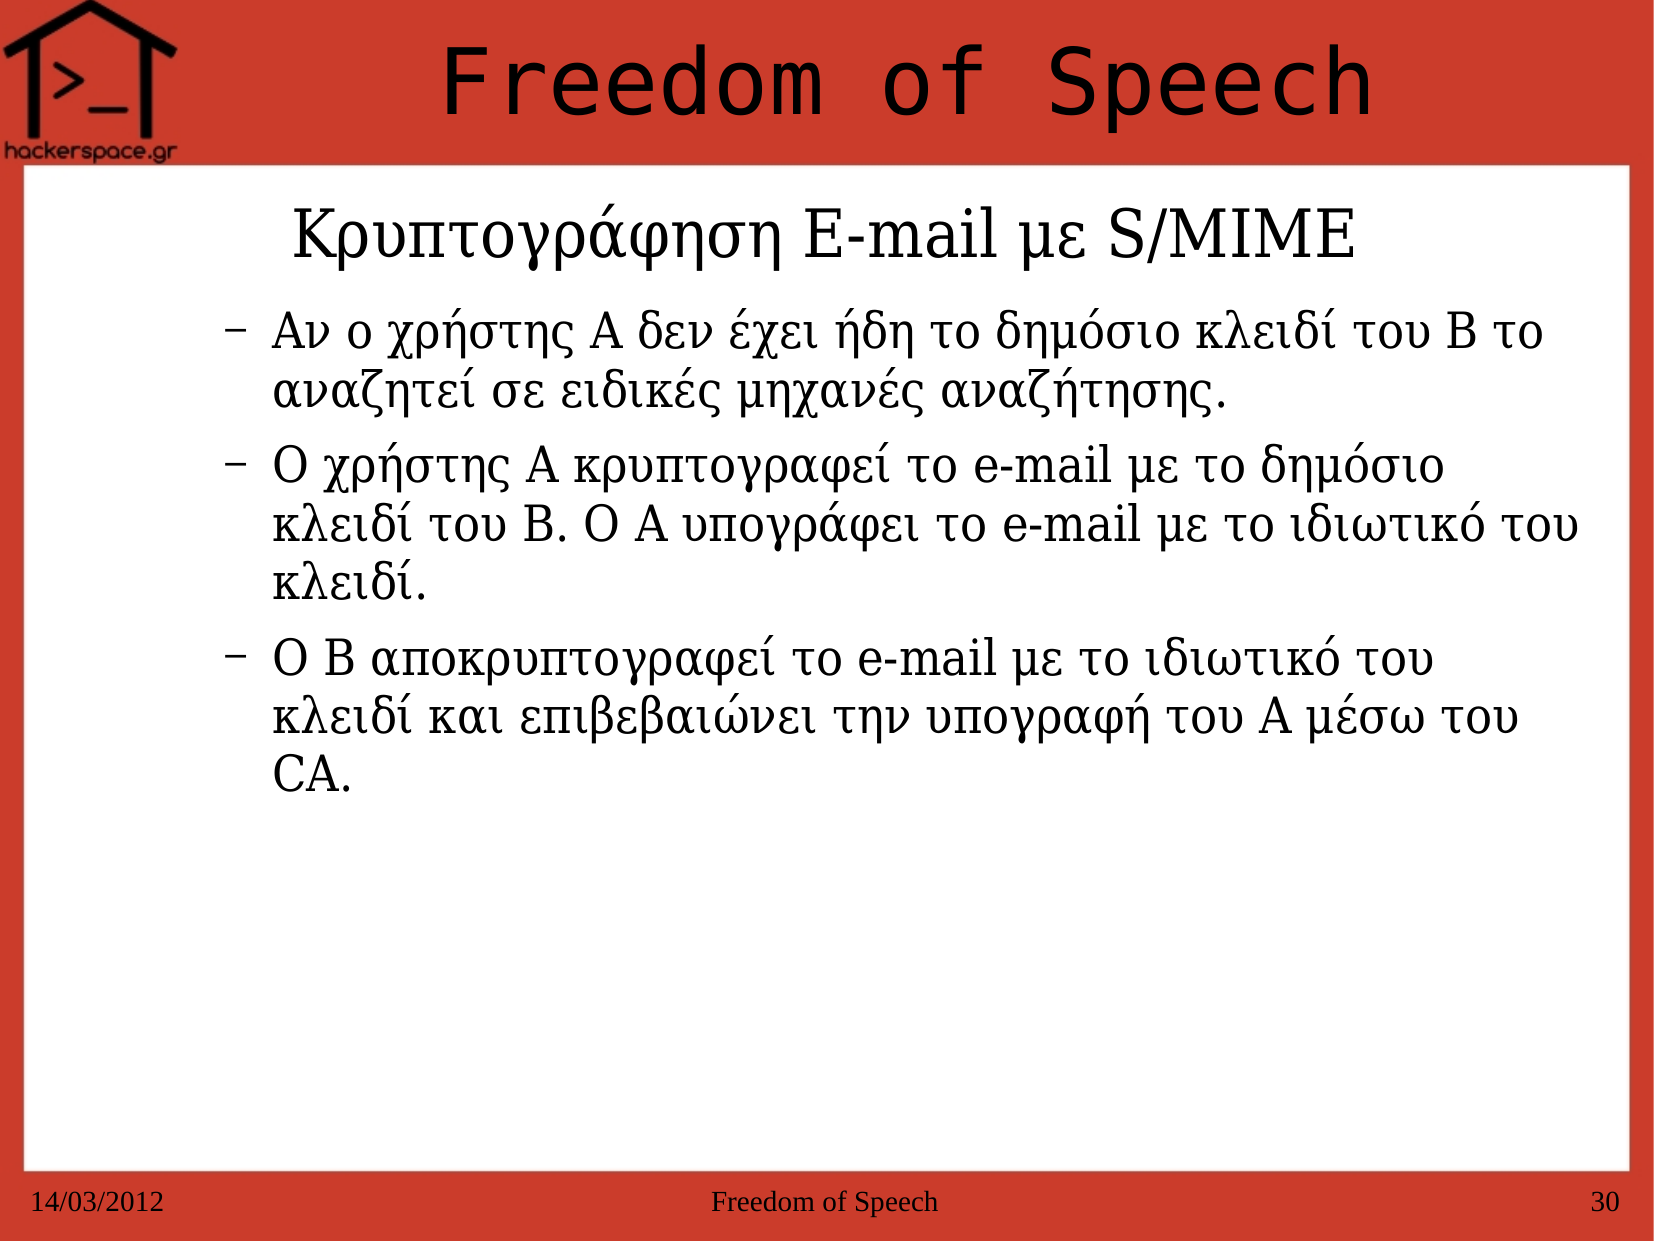

# Freedom of Speech
Κρυπτογράφηση E-mail με S/MIME
Αν ο χρήστης Α δεν έχει ήδη το δημόσιο κλειδί του Β το αναζητεί σε ειδικές μηχανές αναζήτησης.
Ο χρήστης Α κρυπτογραφεί το e-mail με το δημόσιο κλειδί του Β. Ο Α υπογράφει το e-mail με το ιδιωτικό του κλειδί.
Ο Β αποκρυπτογραφεί το e-mail με το ιδιωτικό του κλειδί και επιβεβαιώνει την υπογραφή του Α μέσω του CA.
14/03/2012
Freedom of Speech
30